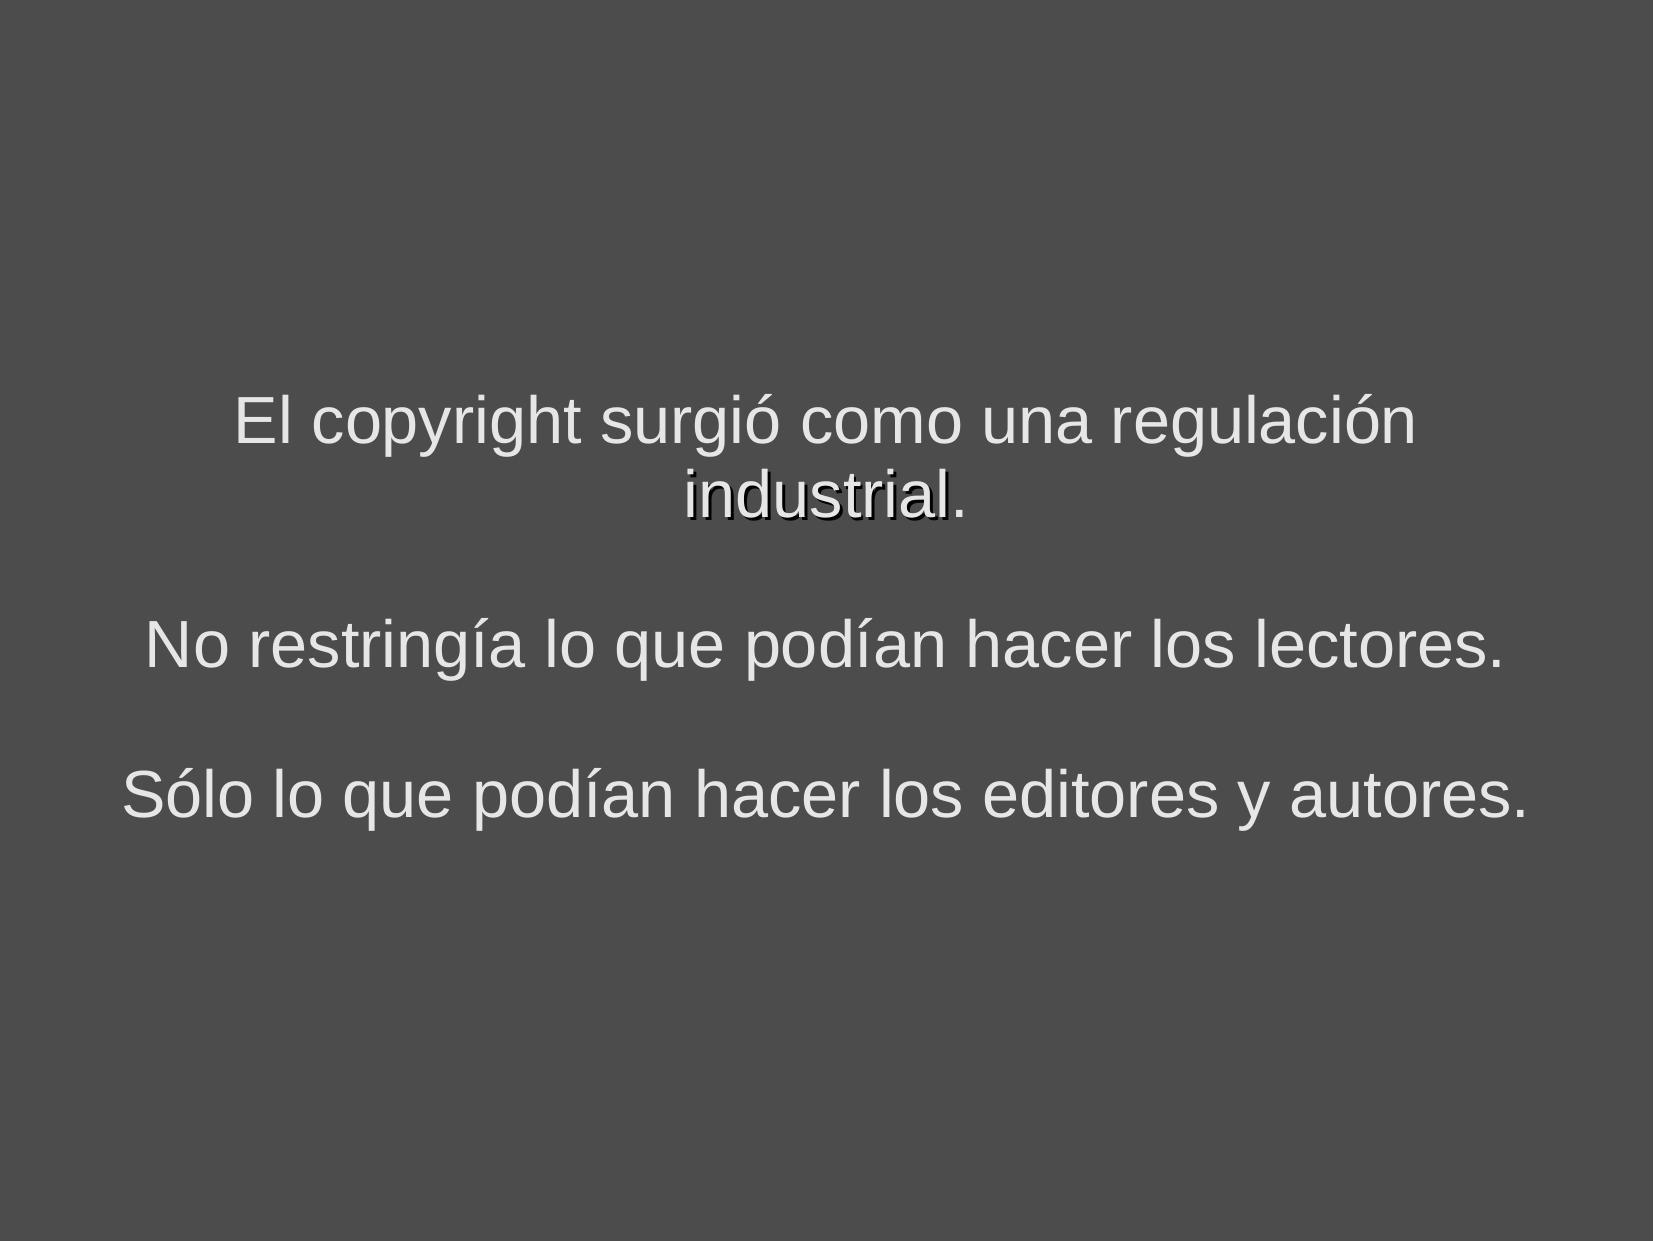

# El copyright surgió como una regulación industrial.
No restringía lo que podían hacer los lectores.
Sólo lo que podían hacer los editores y autores.